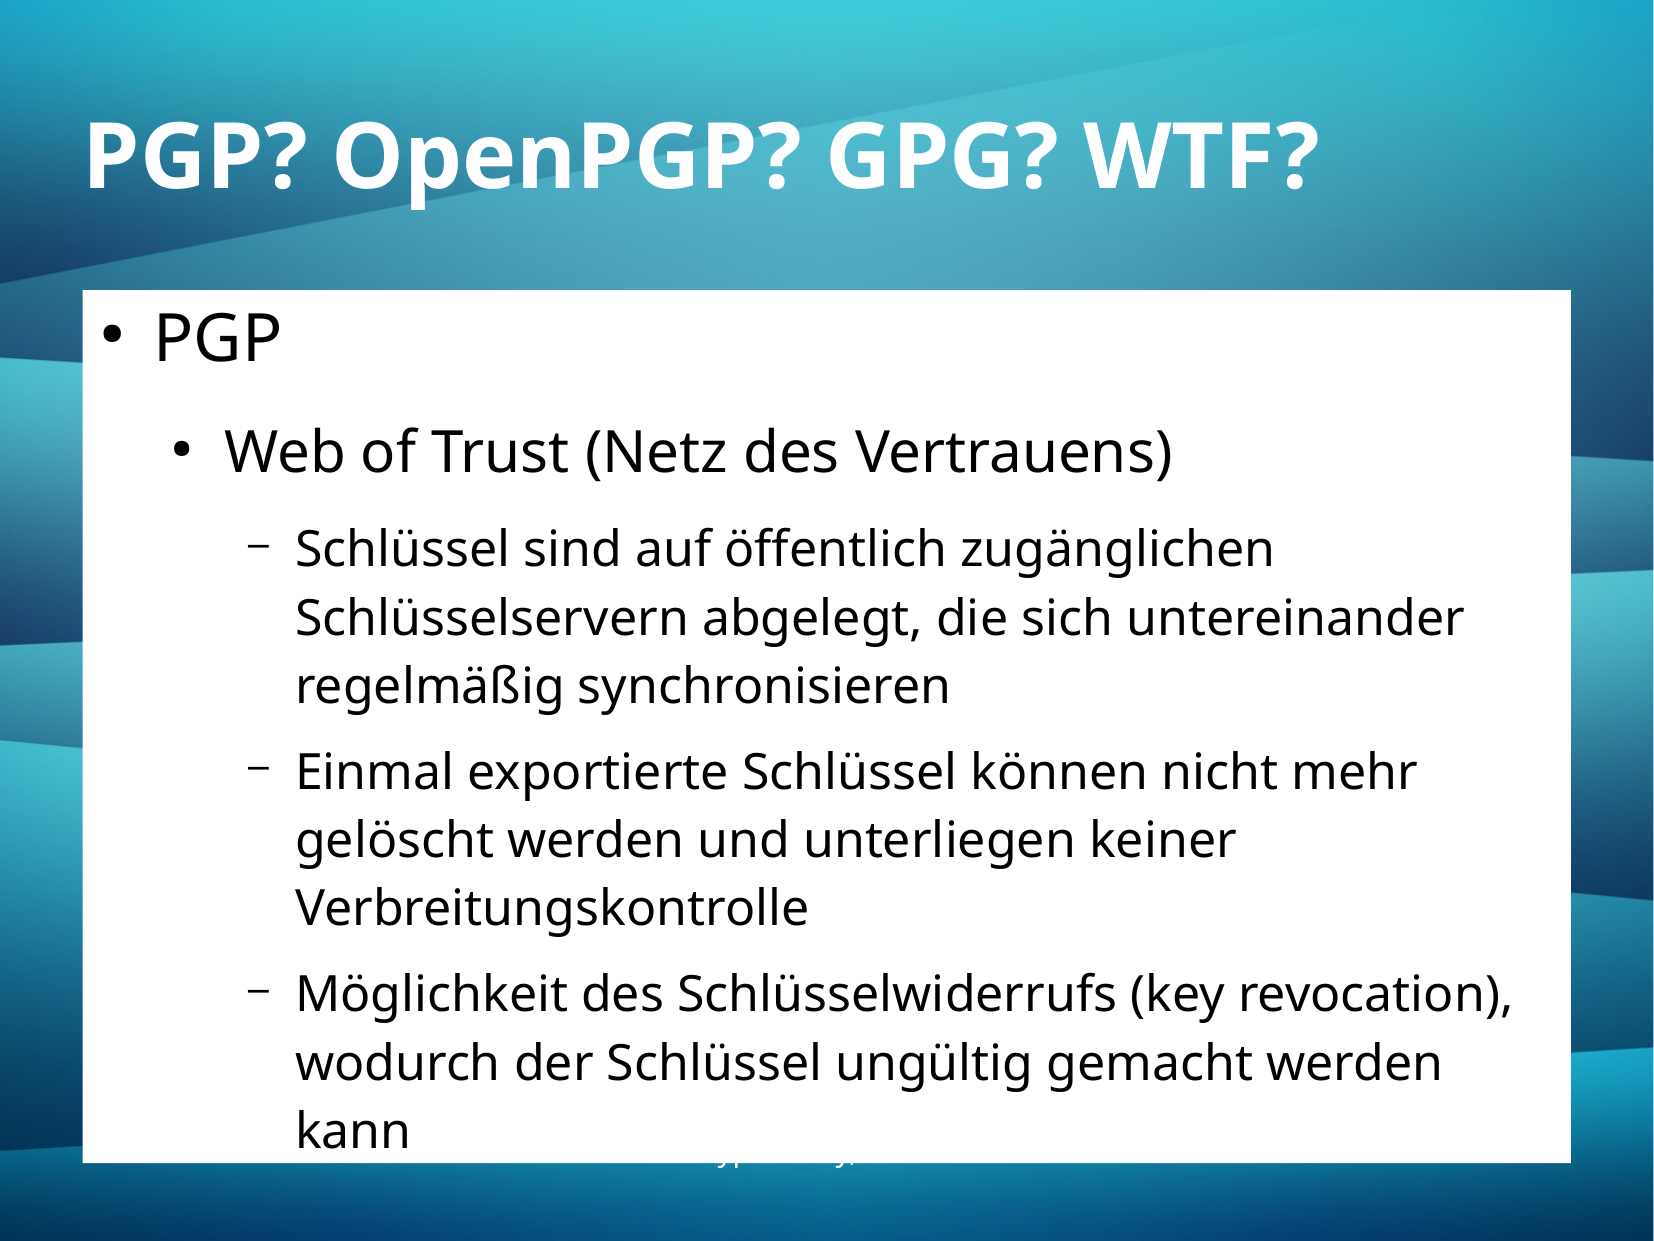

# PGP? OpenPGP? GPG? WTF?
PGP
Web of Trust (Netz des Vertrauens)
Schlüssel sind auf öffentlich zugänglichen Schlüsselservern abgelegt, die sich untereinander regelmäßig synchronisieren
Einmal exportierte Schlüssel können nicht mehr gelöscht werden und unterliegen keiner Verbreitungskontrolle
Möglichkeit des Schlüsselwiderrufs (key revocation), wodurch der Schlüssel ungültig gemacht werden kann
23.11.2013
CryptoParty, Kollnau
20